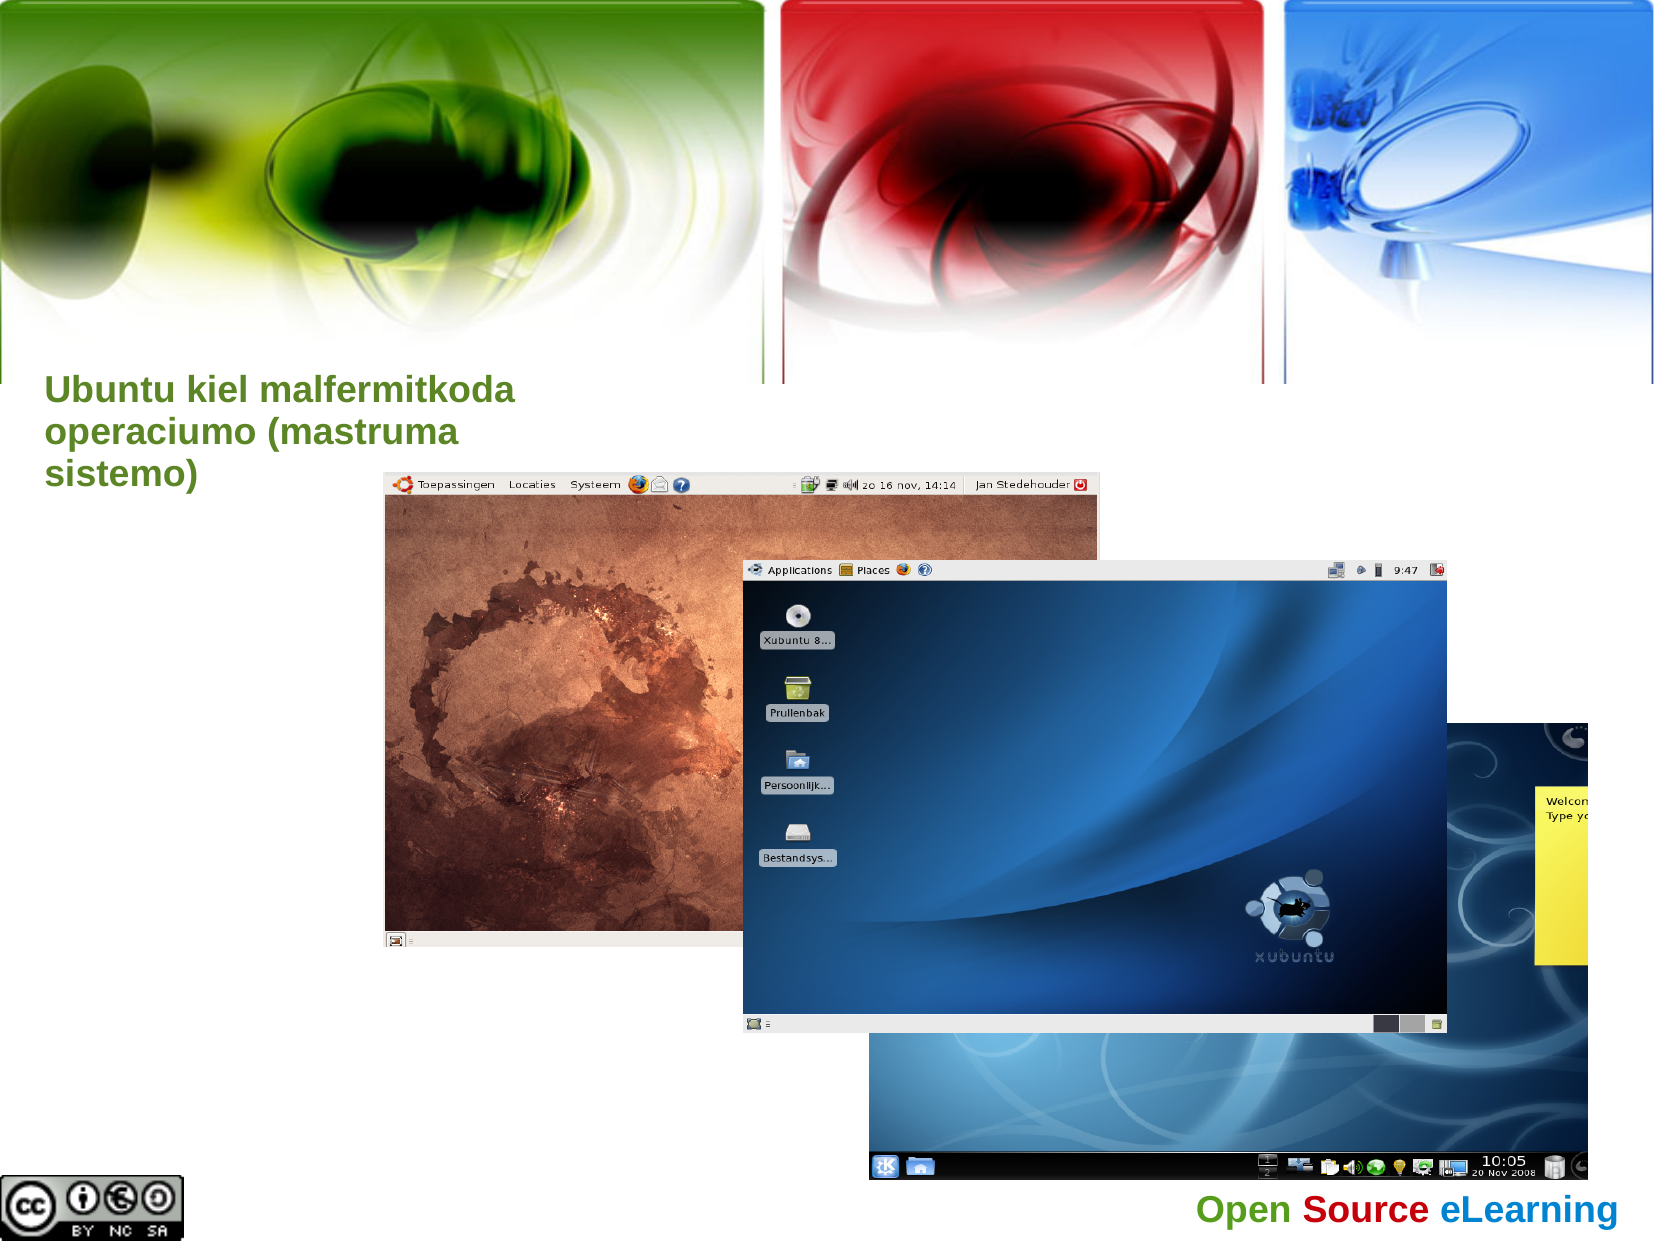

Ubuntu kiel malfermitkoda operaciumo (mastruma sistemo)
Open Source eLearning